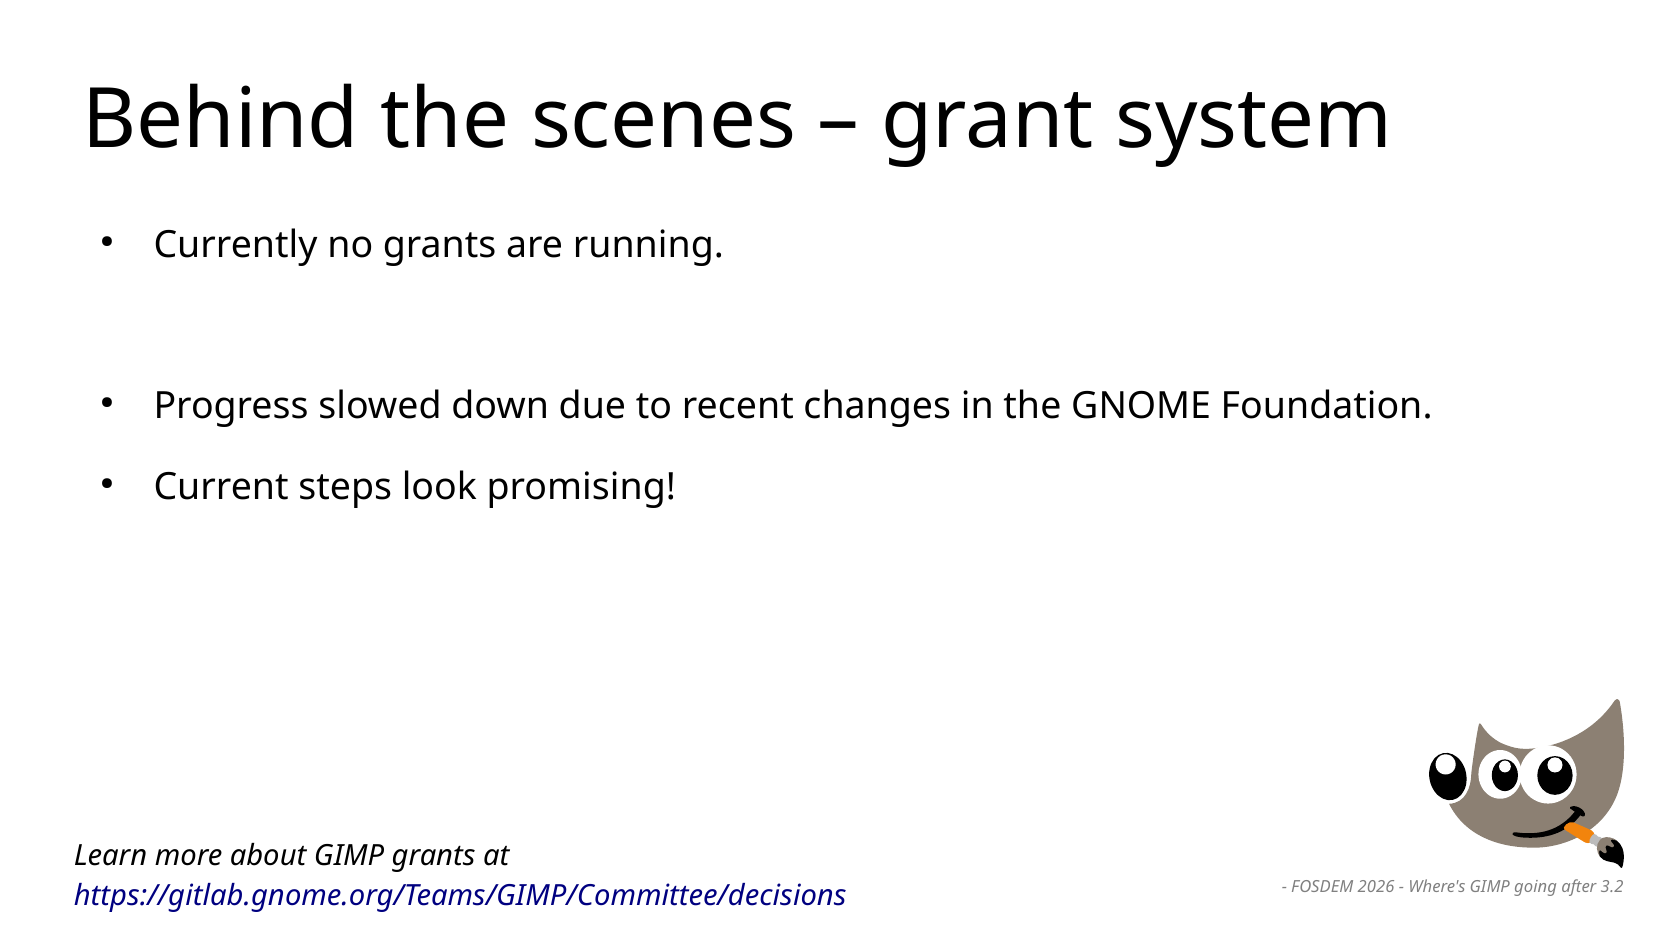

# Behind the scenes – grant system
Currently no grants are running.
Progress slowed down due to recent changes in the GNOME Foundation.
Current steps look promising!
Learn more about GIMP grants at https://gitlab.gnome.org/Teams/GIMP/Committee/decisions